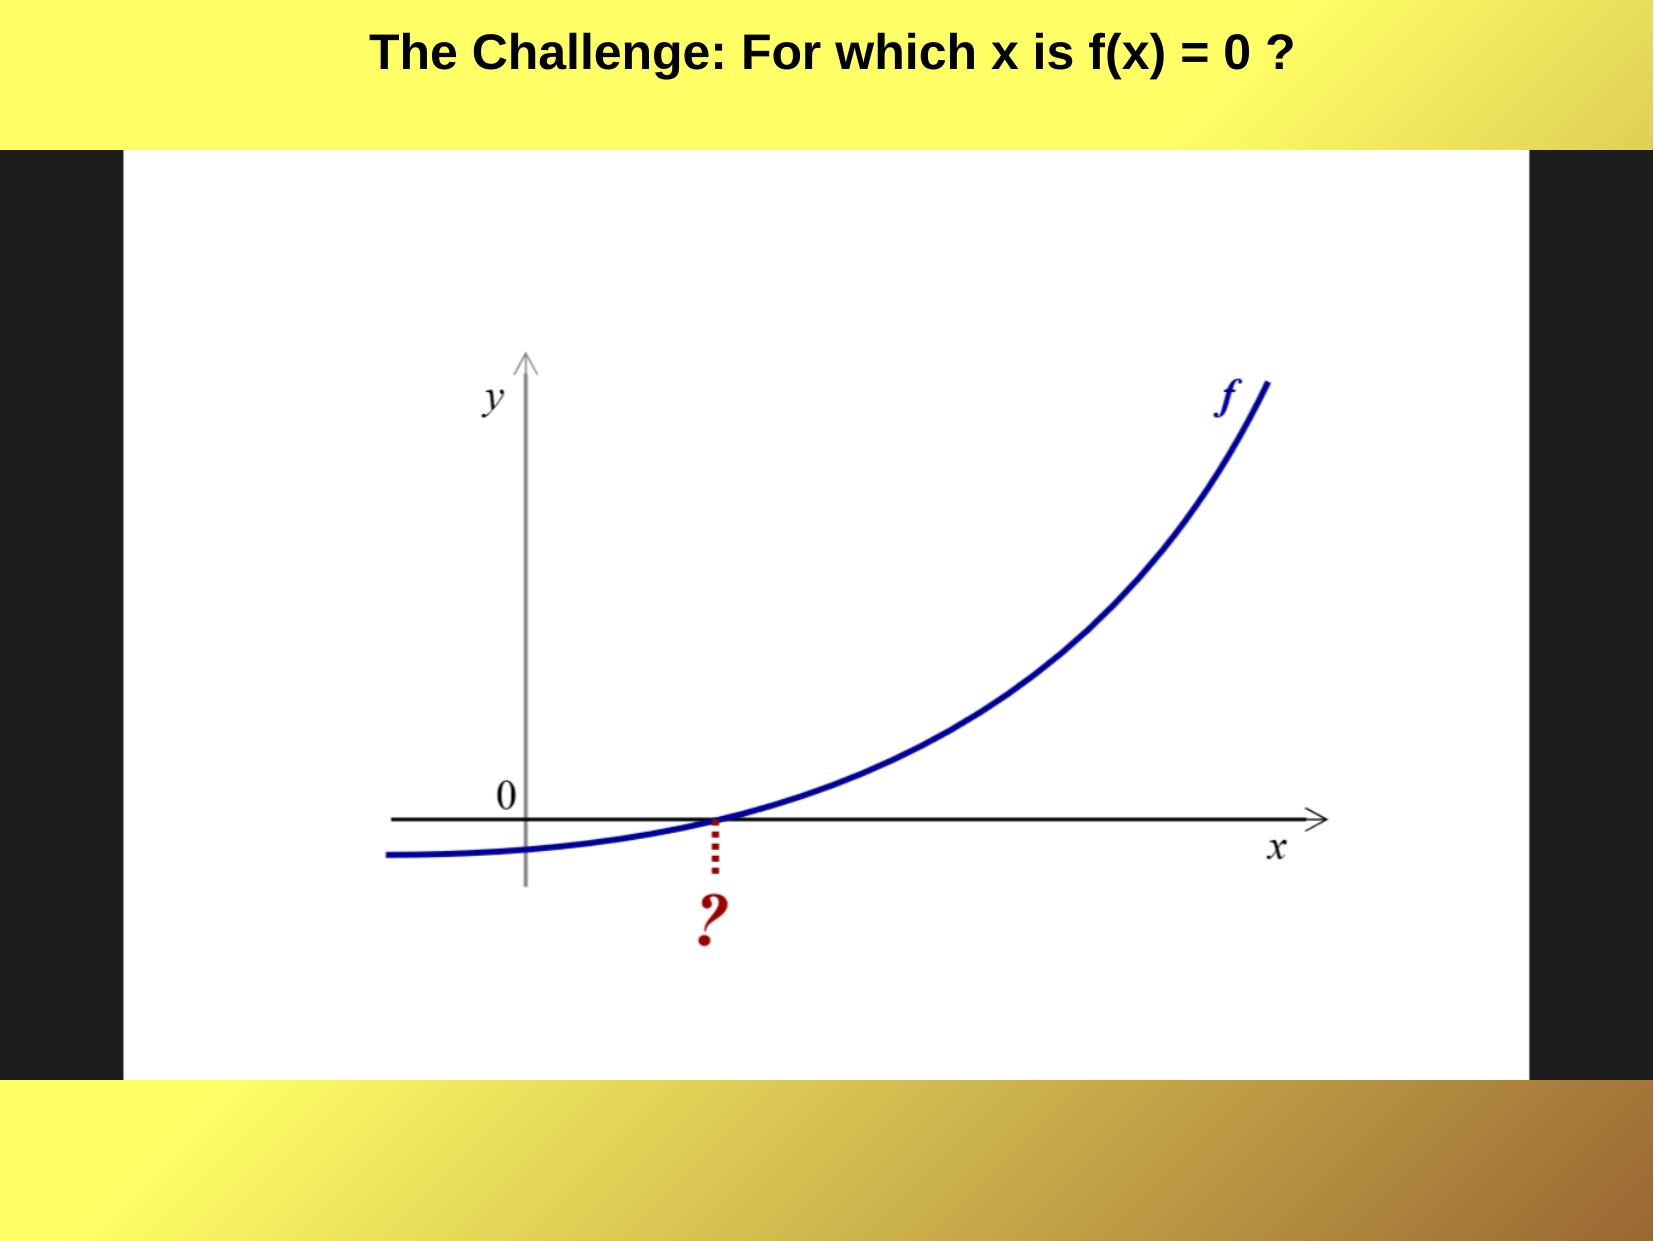

The Challenge: For which x is f(x) = 0 ?